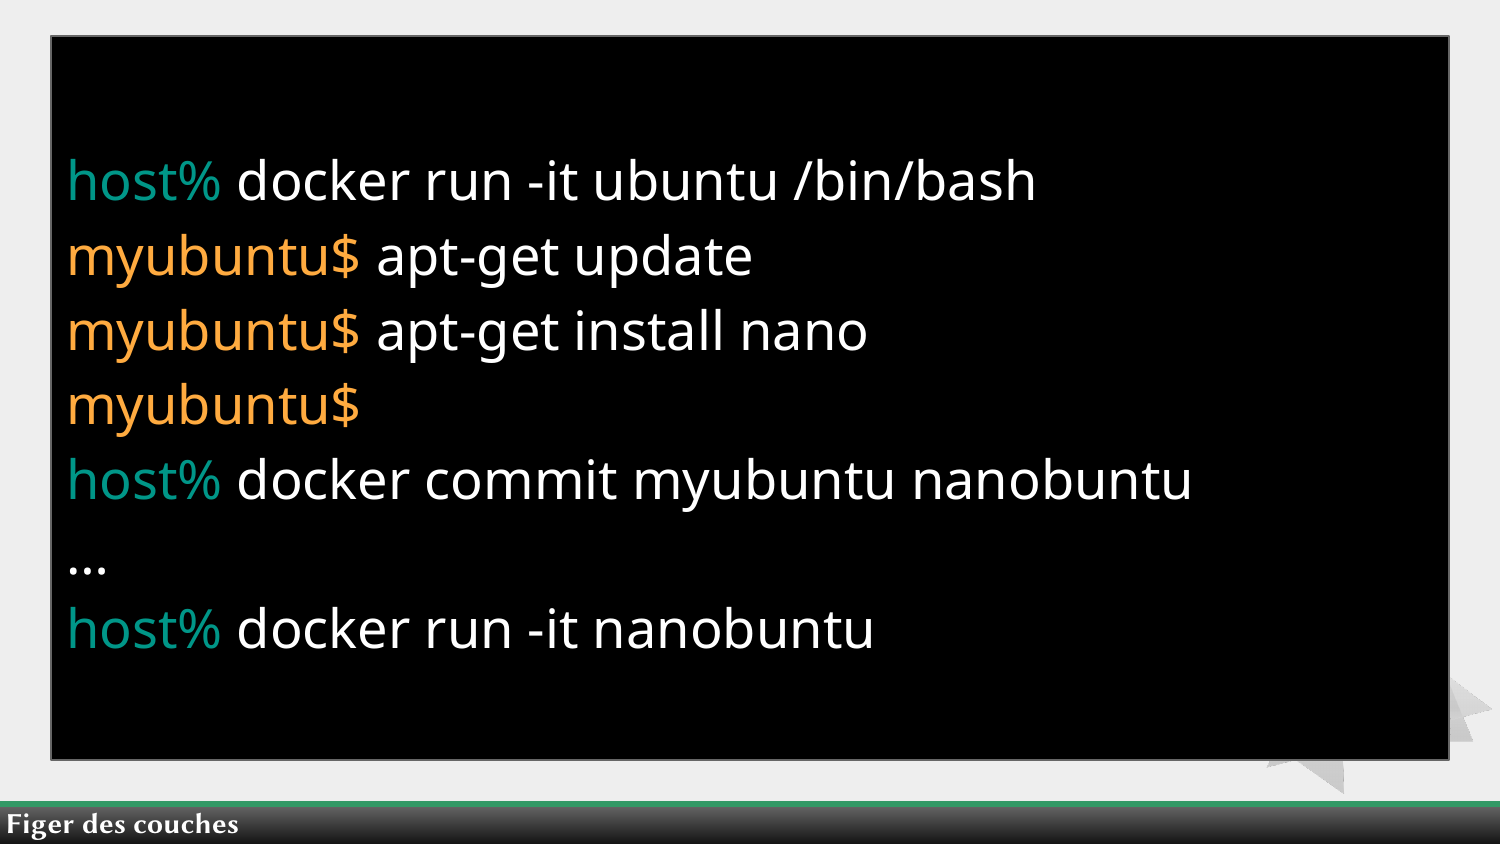

host% docker run -it ubuntu /bin/bash
myubuntu$ apt-get update
myubuntu$ apt-get install nano
myubuntu$
host% docker commit myubuntu nanobuntu
…
host% docker run -it nanobuntu
# Figer des couches